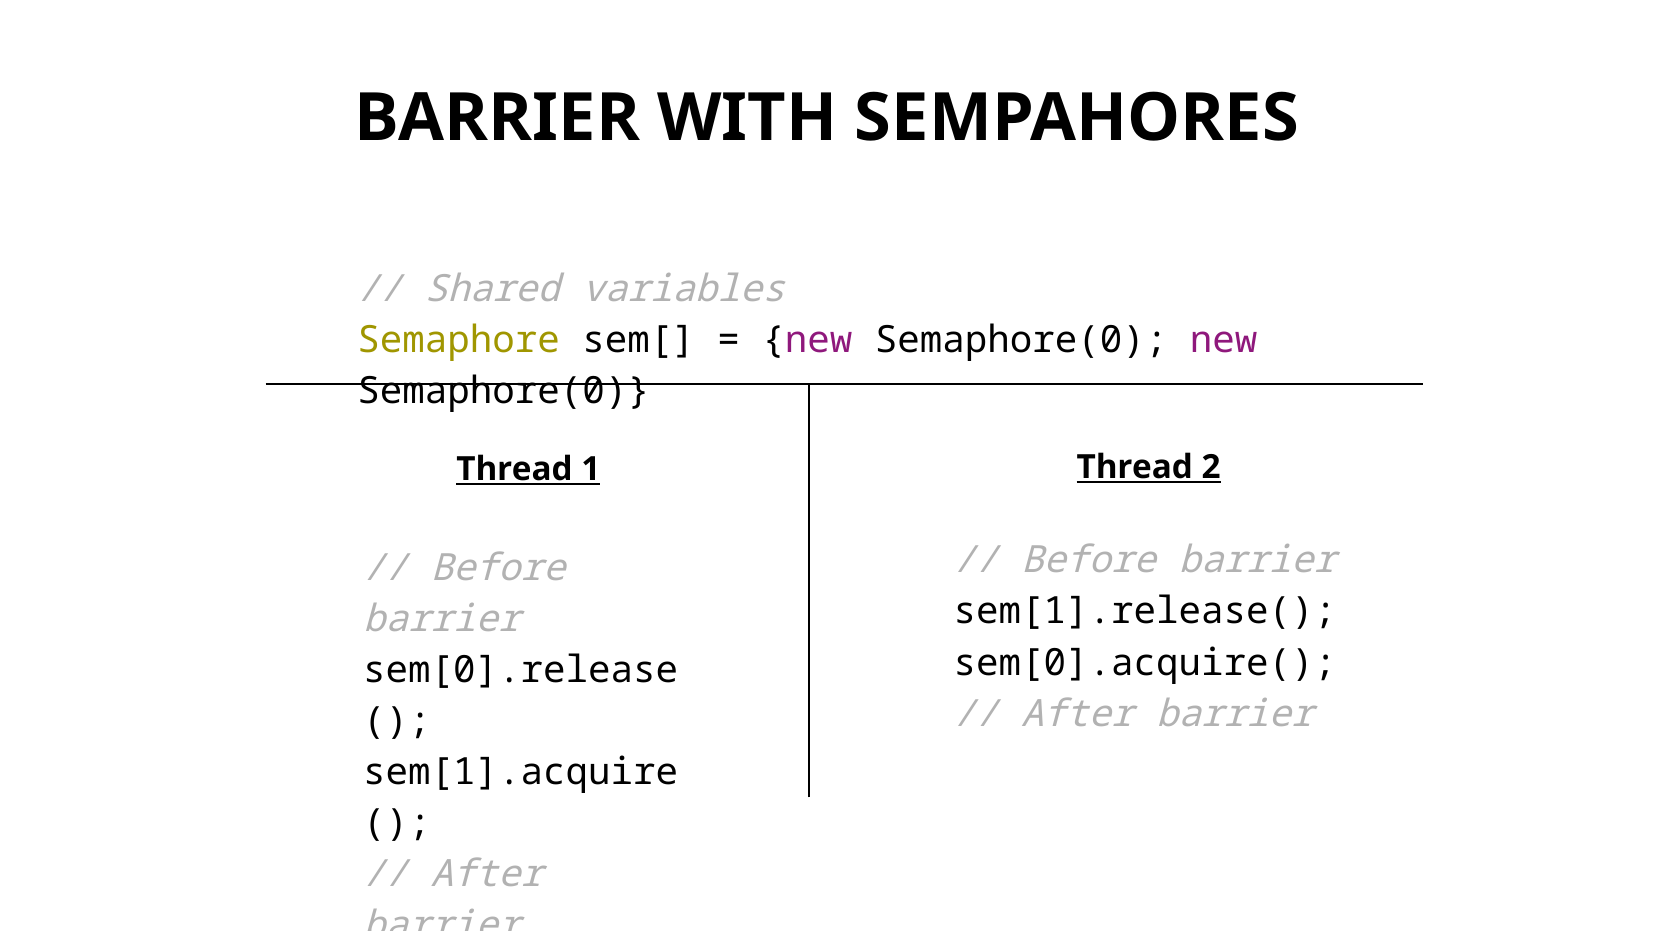

# BARRIER WITH SEMPAHORES
// Shared variables
Semaphore sem[] = {new Semaphore(0); new Semaphore(0)}
Thread 2
// Before barrier
sem[1].release();
sem[0].acquire();
// After barrier
Thread 1
// Before barrier
sem[0].release();
sem[1].acquire();
// After barrier